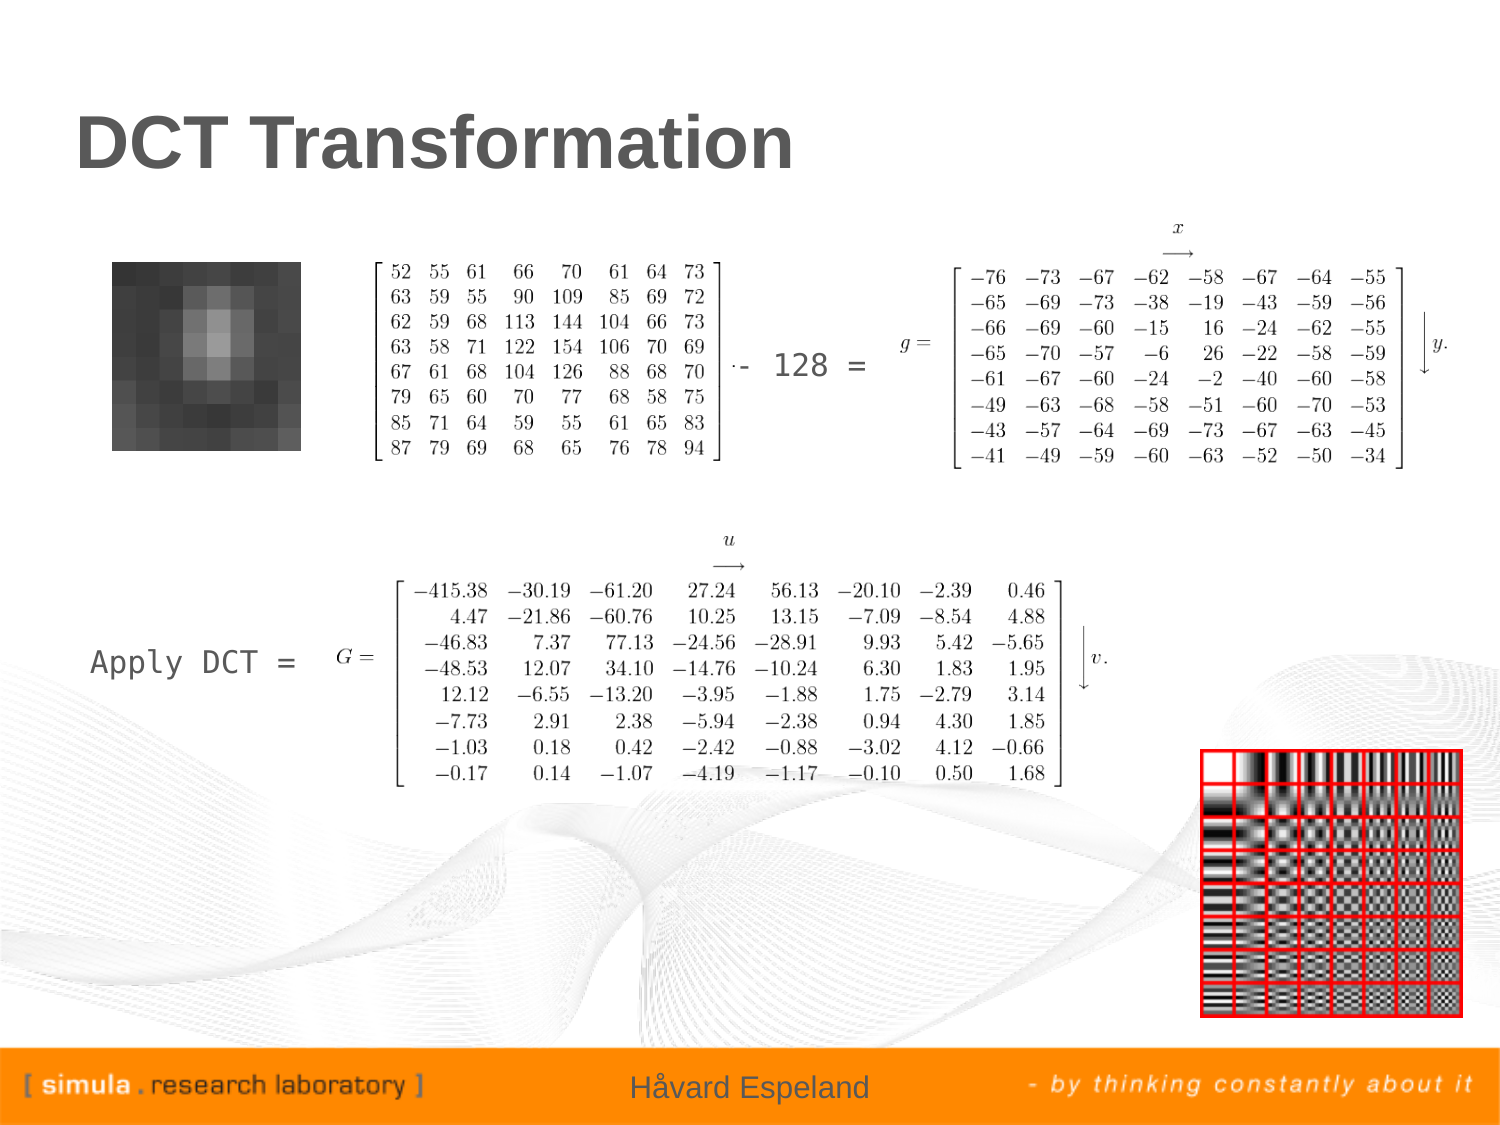

# DCT Transformation
- 128 =
Apply DCT =